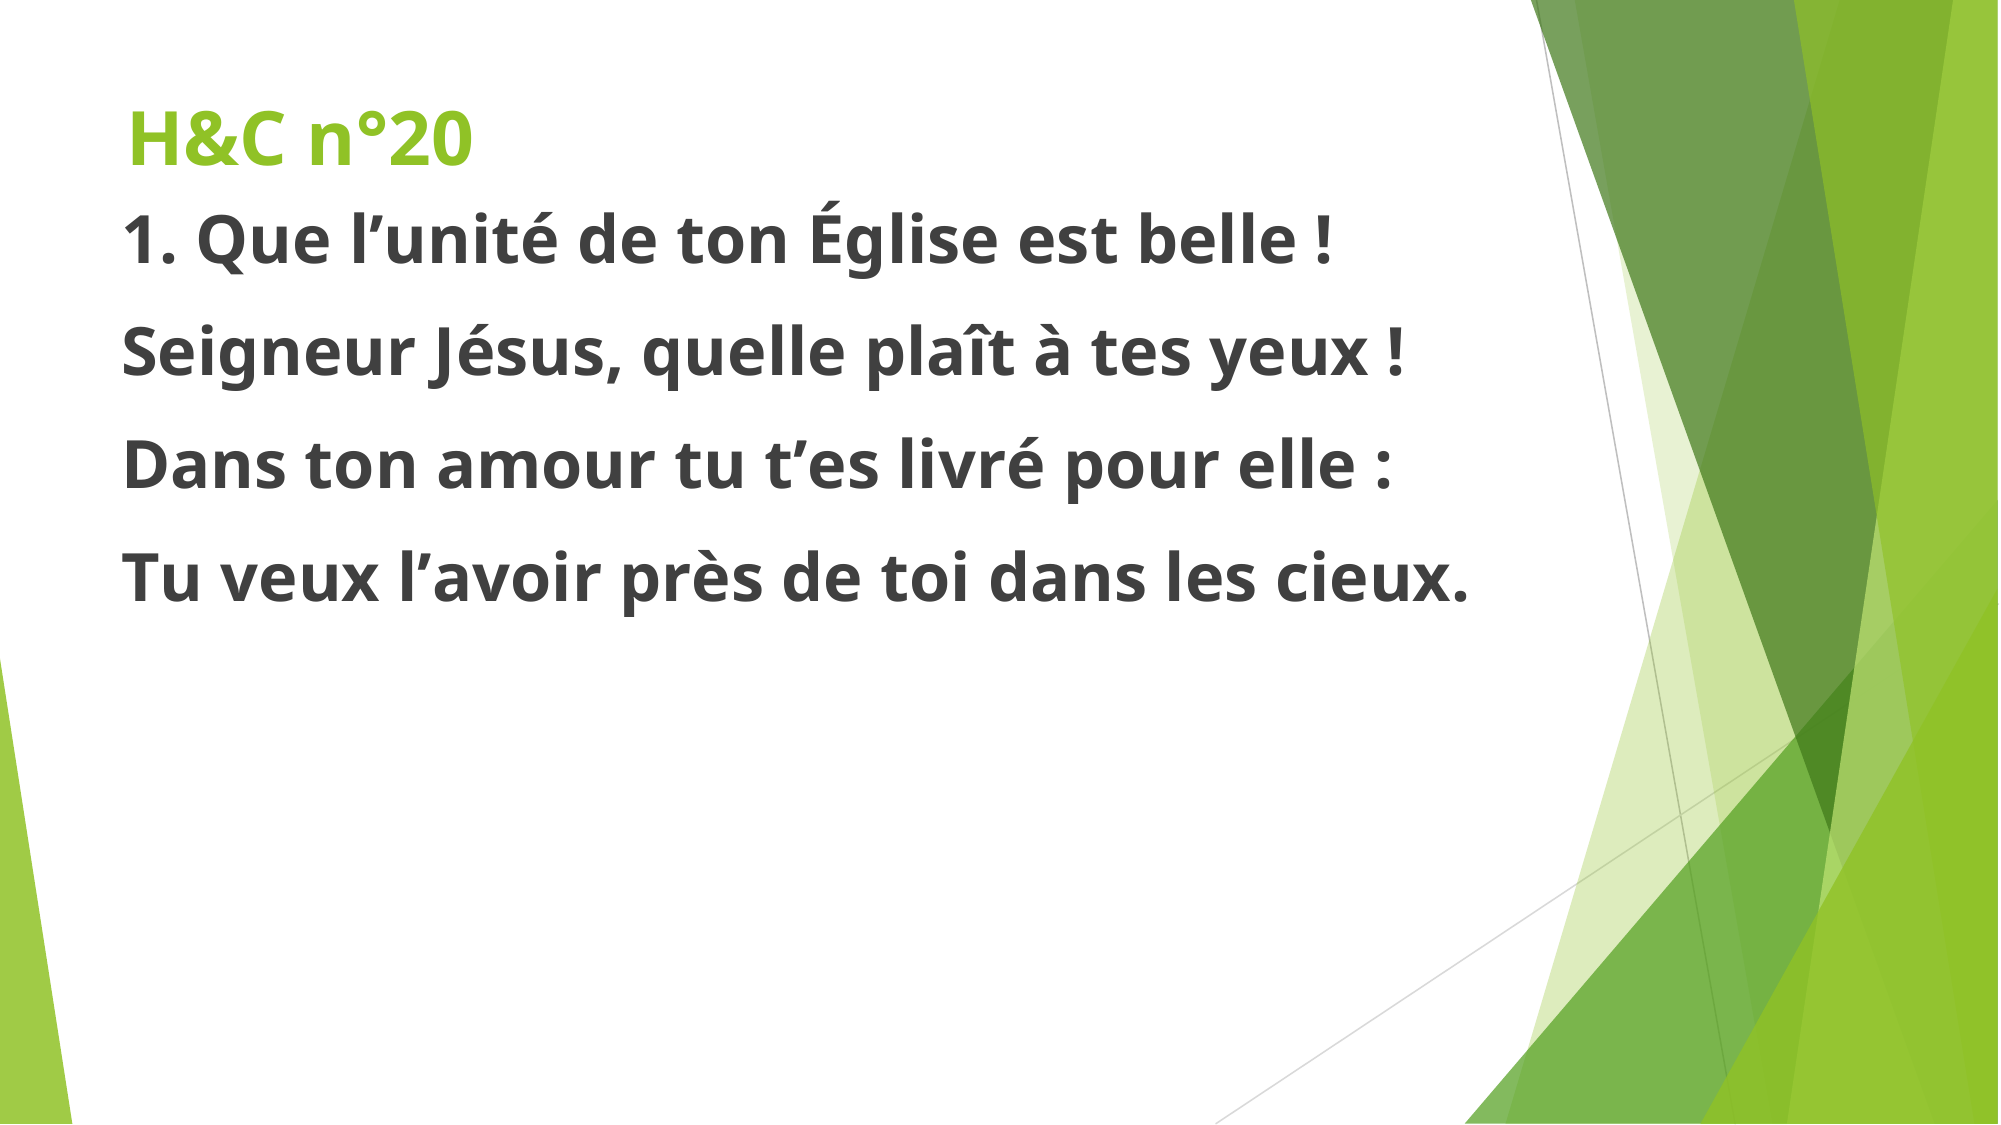

H&C n°20
1. Que l’unité de ton Église est belle !
Seigneur Jésus, quelle plaît à tes yeux !
Dans ton amour tu t’es livré pour elle :
Tu veux l’avoir près de toi dans les cieux.